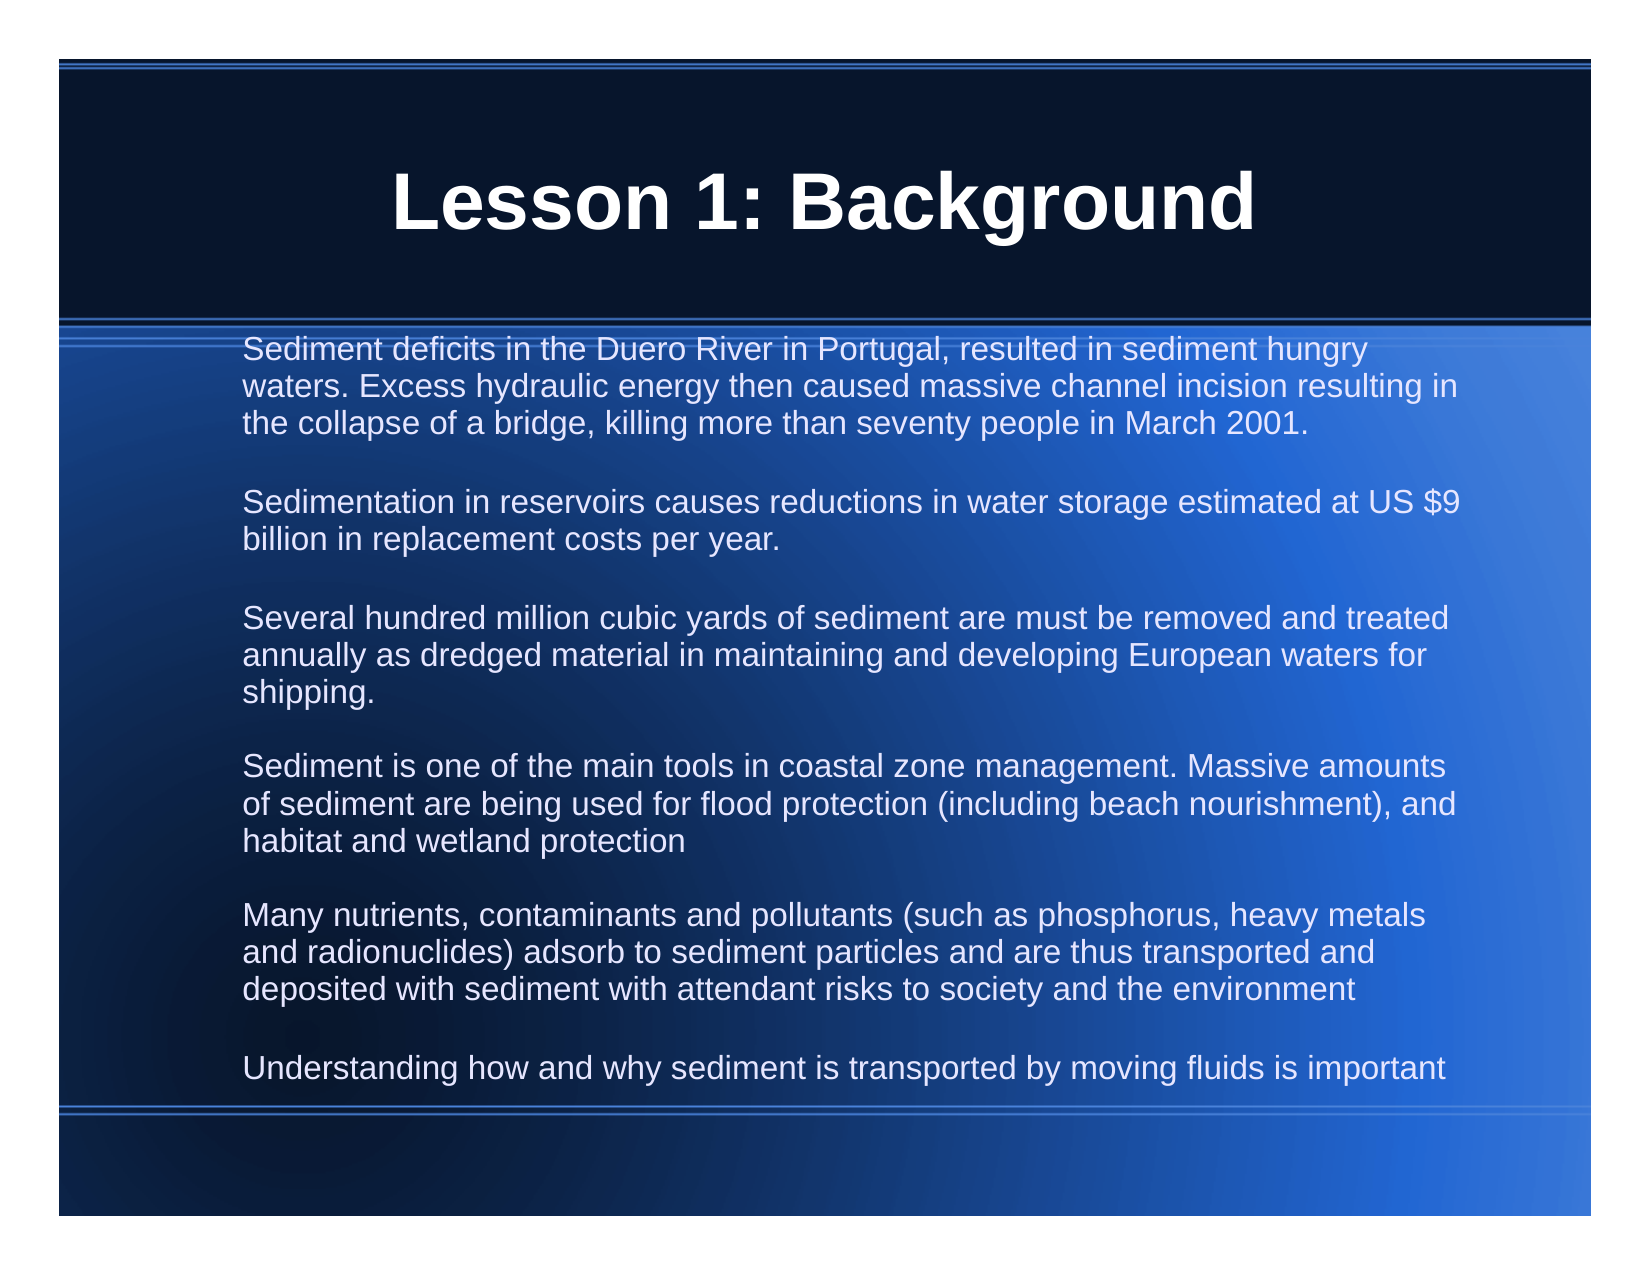

# Lesson 1: Background
Sediment deficits in the Duero River in Portugal, resulted in sediment hungry waters. Excess hydraulic energy then caused massive channel incision resulting in the collapse of a bridge, killing more than seventy people in March 2001.
Sedimentation in reservoirs causes reductions in water storage estimated at US $9 billion in replacement costs per year.
Several hundred million cubic yards of sediment are must be removed and treated annually as dredged material in maintaining and developing European waters for shipping.
Sediment is one of the main tools in coastal zone management. Massive amounts of sediment are being used for flood protection (including beach nourishment), and habitat and wetland protection
Many nutrients, contaminants and pollutants (such as phosphorus, heavy metals and radionuclides) adsorb to sediment particles and are thus transported and
deposited with sediment with attendant risks to society and the environment
Understanding how and why sediment is transported by moving fluids is important